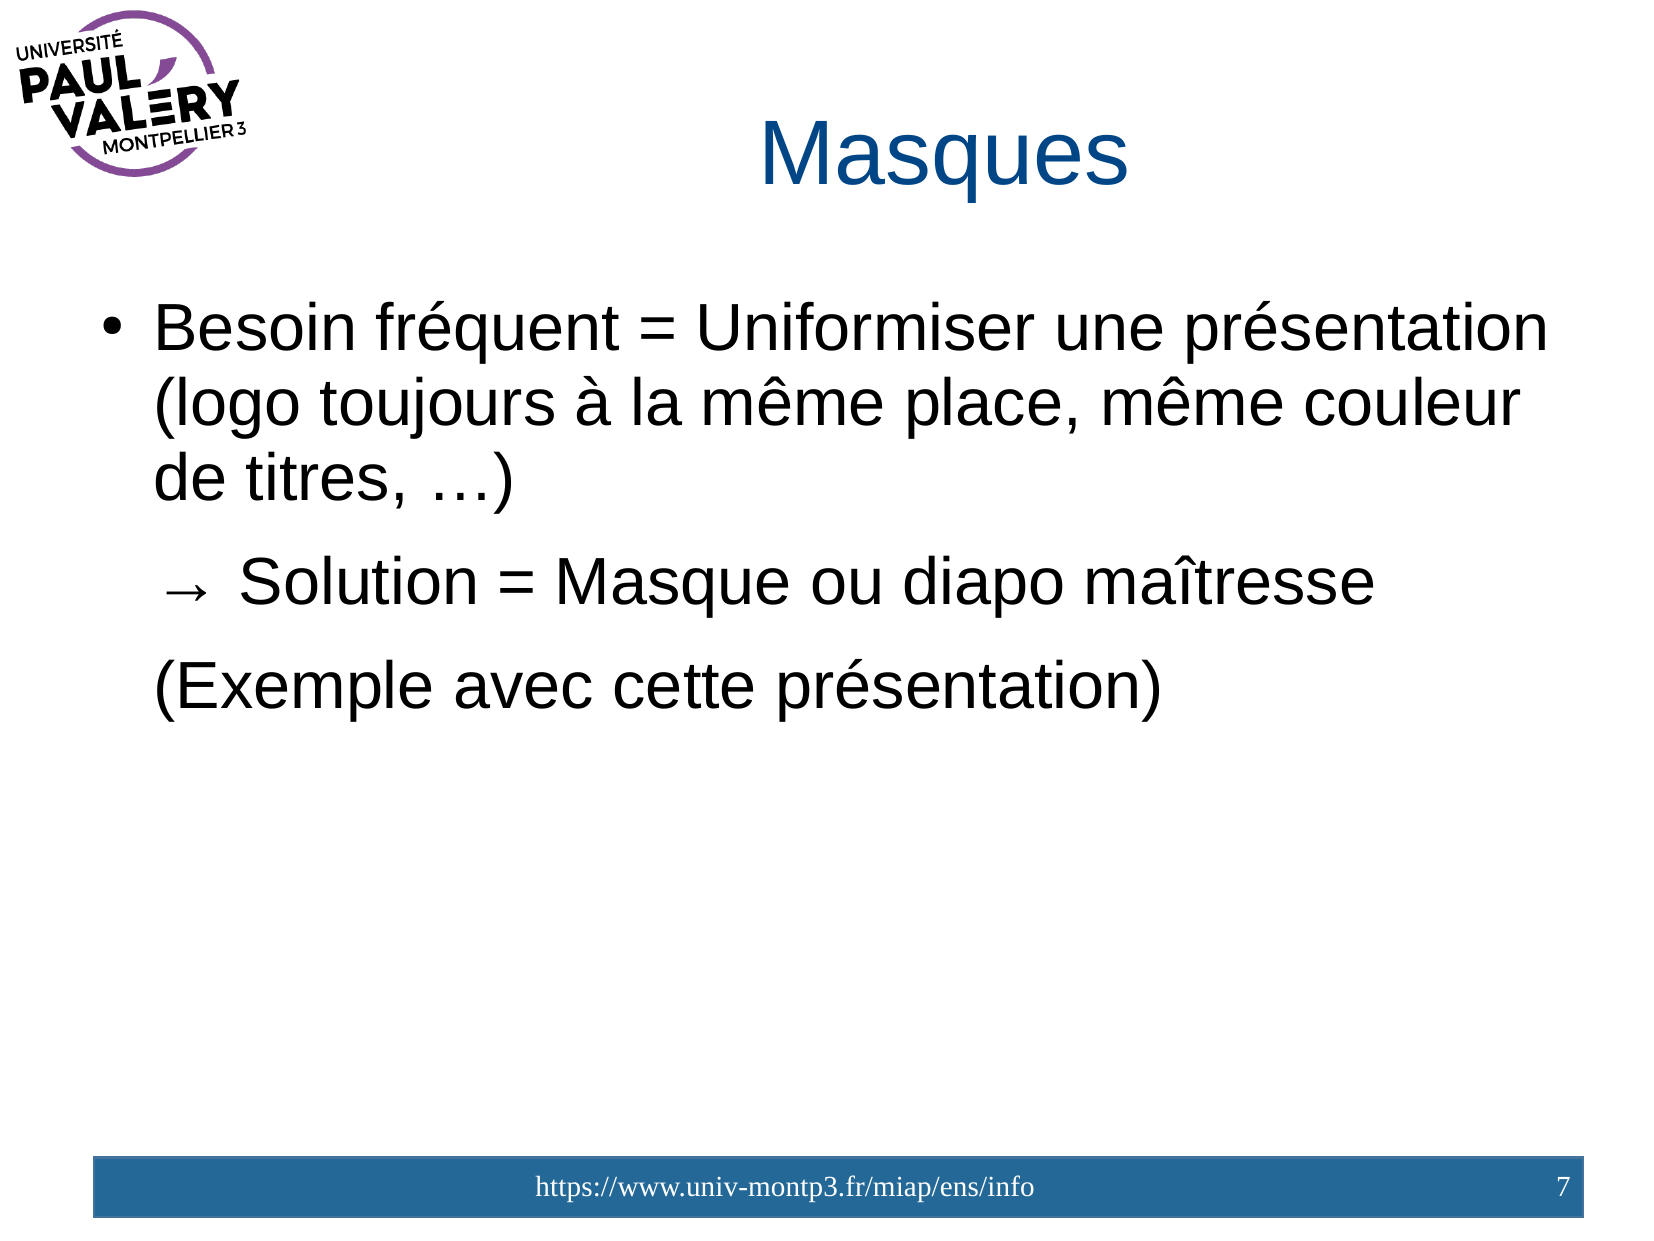

# Masques
Besoin fréquent = Uniformiser une présentation (logo toujours à la même place, même couleur de titres, …)
→ Solution = Masque ou diapo maîtresse
(Exemple avec cette présentation)
https://www.univ-montp3.fr/miap/ens/info
7